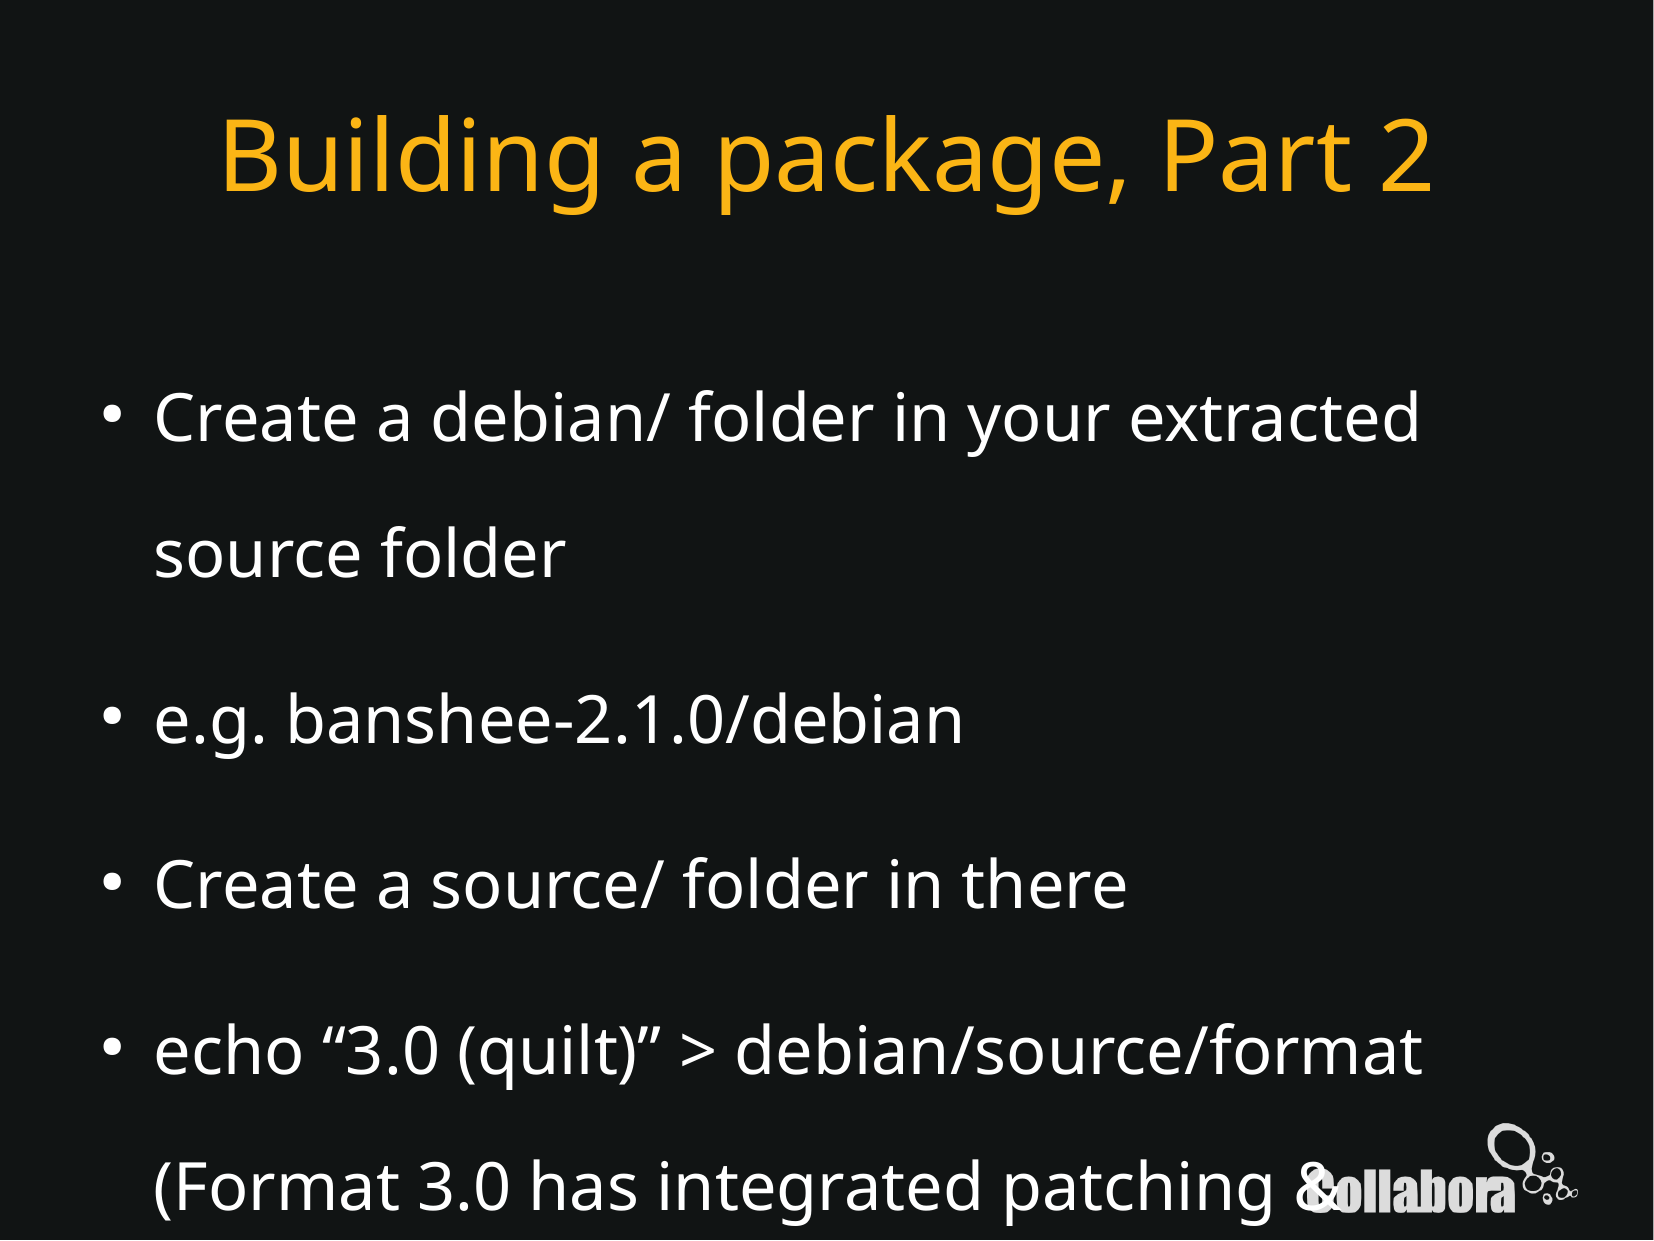

# Building a package, Part 2
Create a debian/ folder in your extracted source folder
e.g. banshee-2.1.0/debian
Create a source/ folder in there
echo “3.0 (quilt)” > debian/source/format (Format 3.0 has integrated patching & supports multiple compression formats)